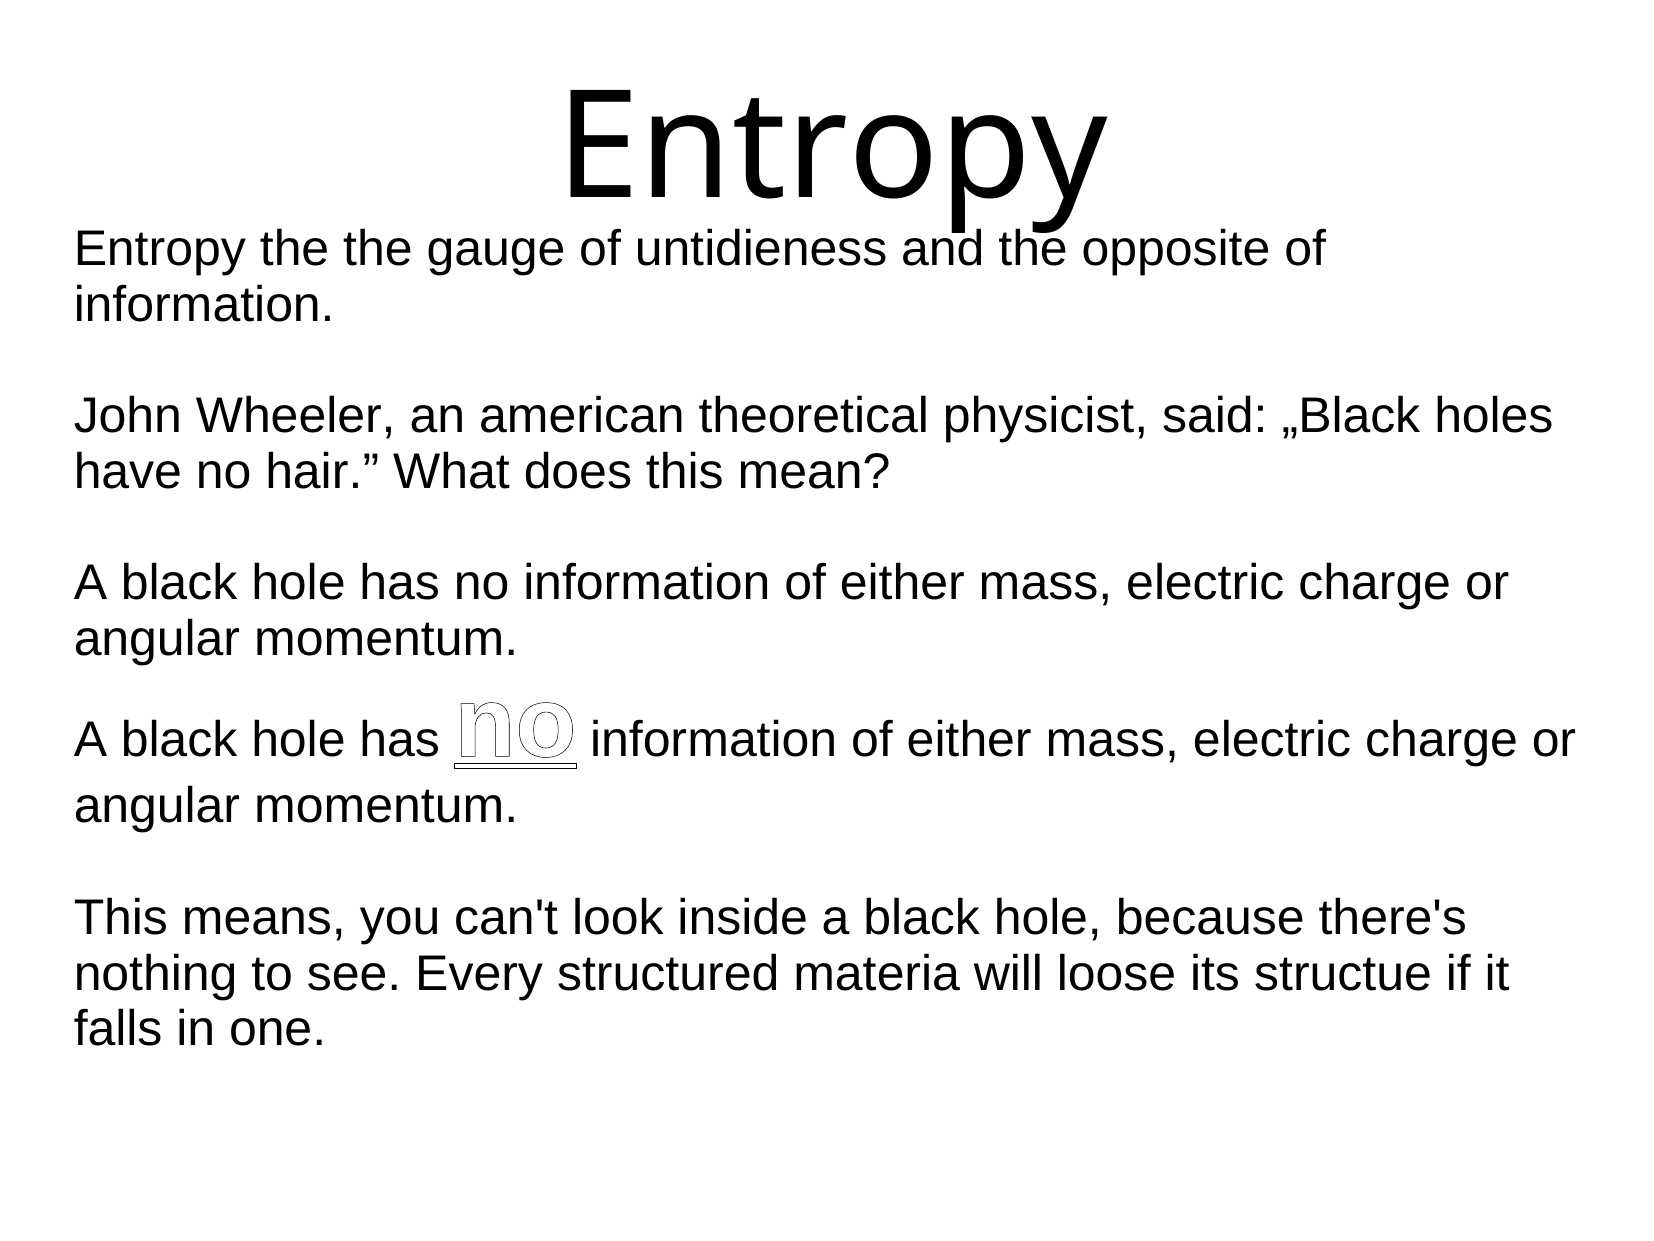

Entropy
Entropy the the gauge of untidieness and the opposite of information.
John Wheeler, an american theoretical physicist, said: „Black holes have no hair.” What does this mean?
A black hole has no information of either mass, electric charge or angular momentum.
A black hole has no information of either mass, electric charge or angular momentum.
This means, you can't look inside a black hole, because there's nothing to see. Every structured materia will loose its structue if it falls in one.